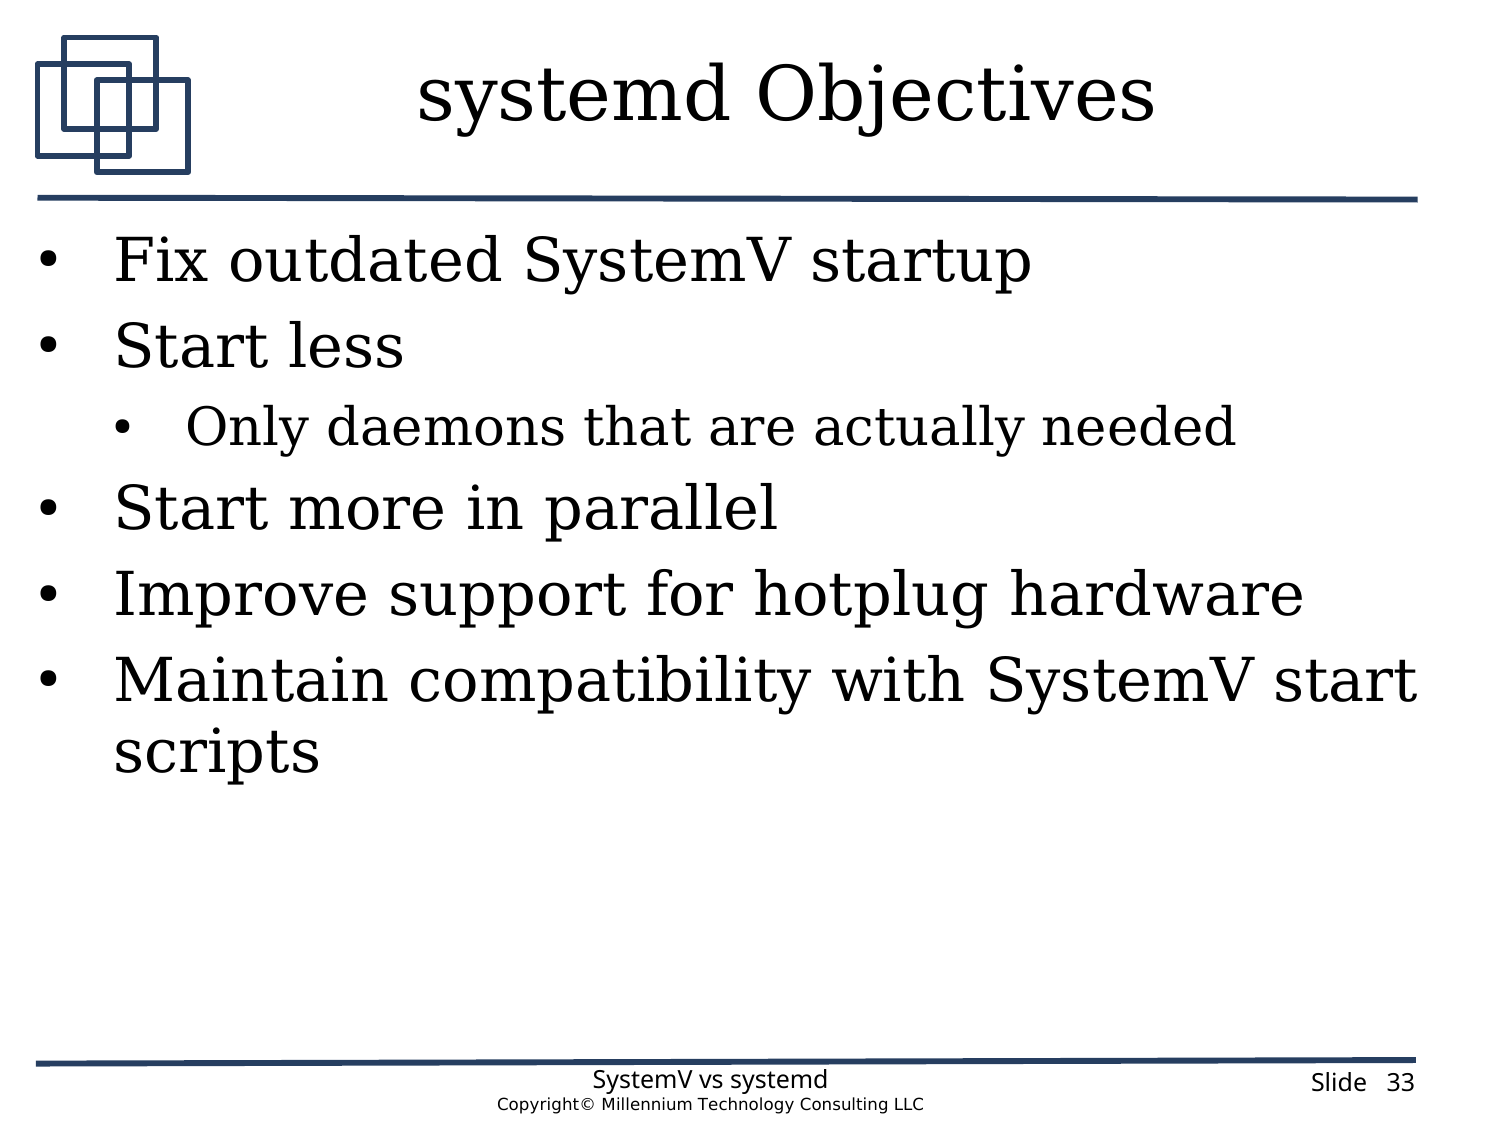

# systemd Objectives
Fix outdated SystemV startup
Start less
Only daemons that are actually needed
Start more in parallel
Improve support for hotplug hardware
Maintain compatibility with SystemV start scripts